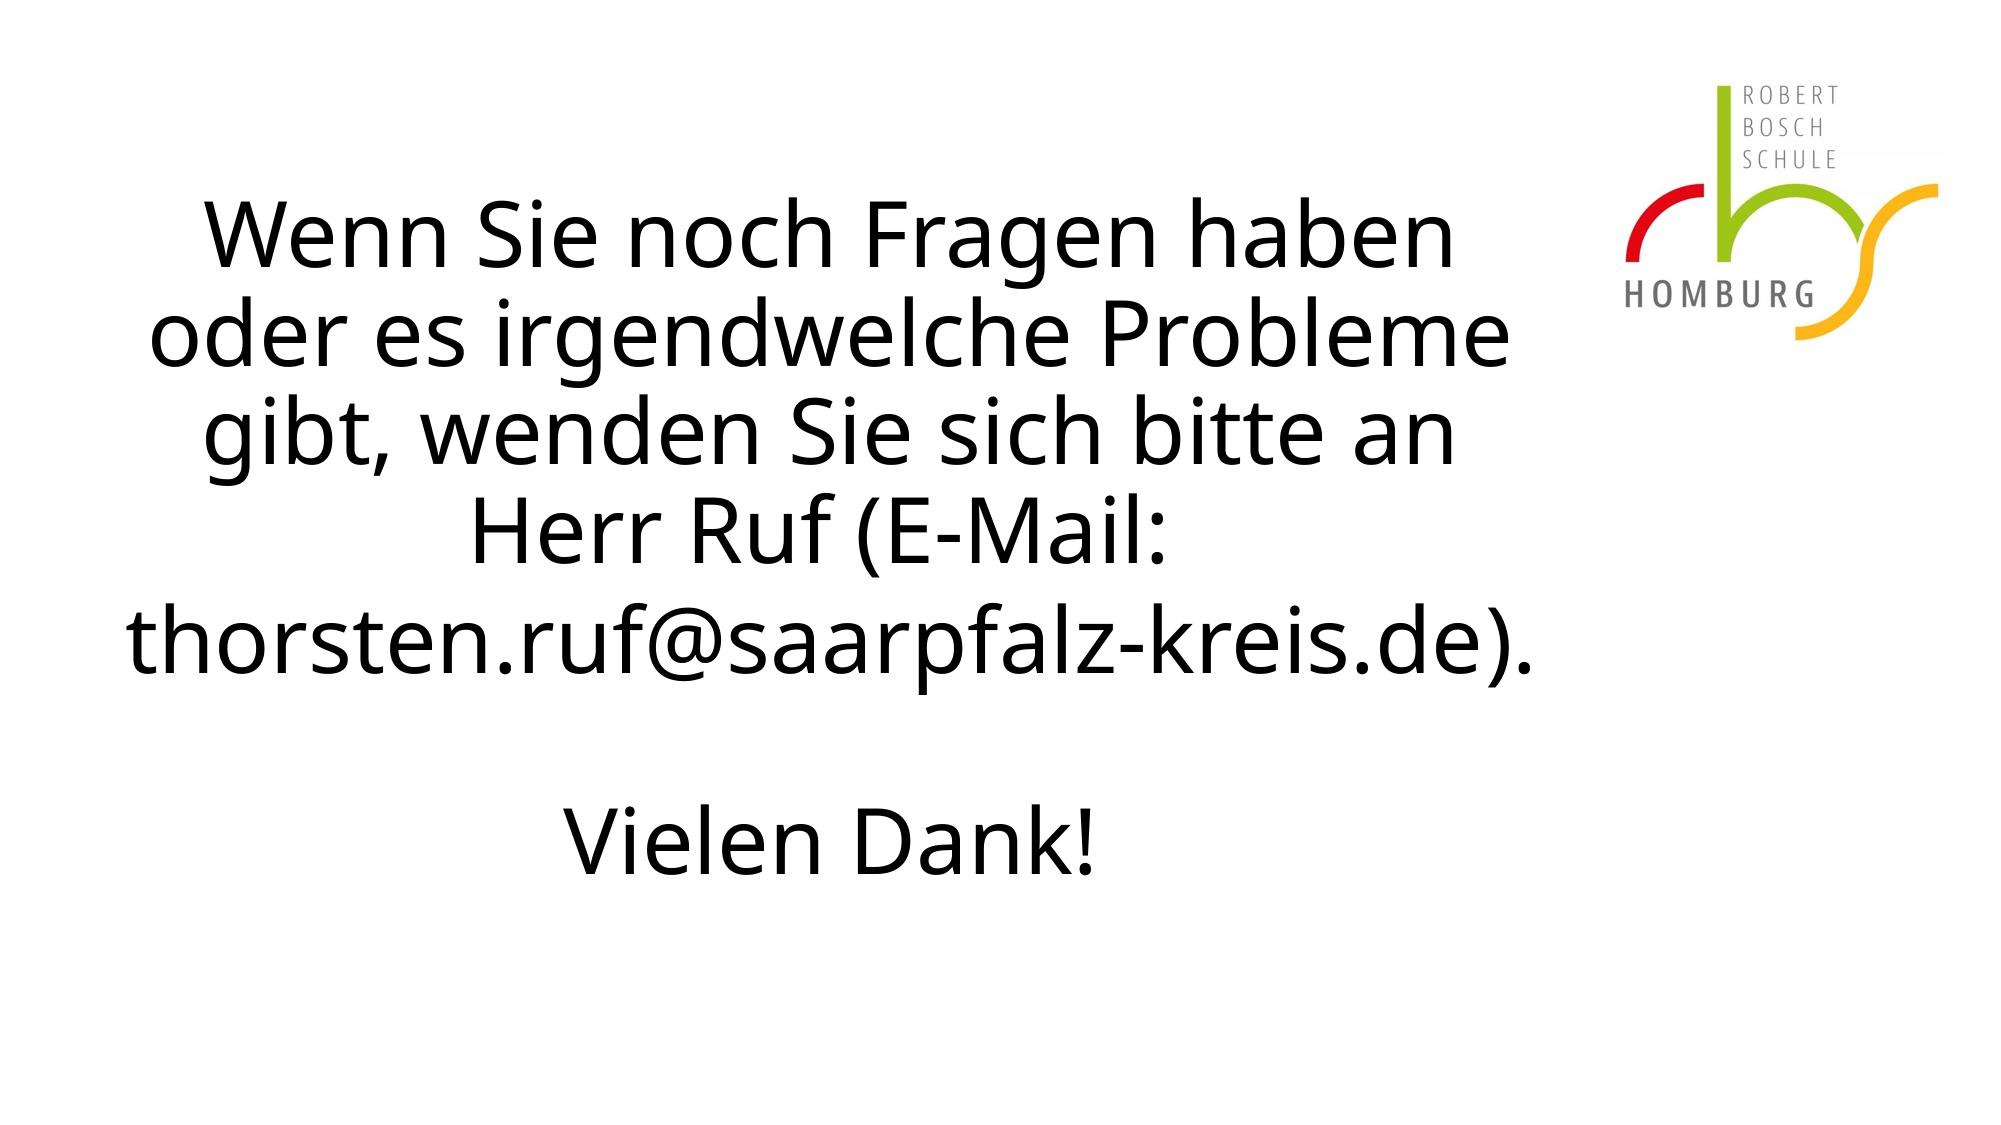

Wenn Sie noch Fragen haben oder es irgendwelche Probleme gibt, wenden Sie sich bitte an Herr Ruf (E-Mail: thorsten.ruf@saarpfalz-kreis.de).
Vielen Dank!